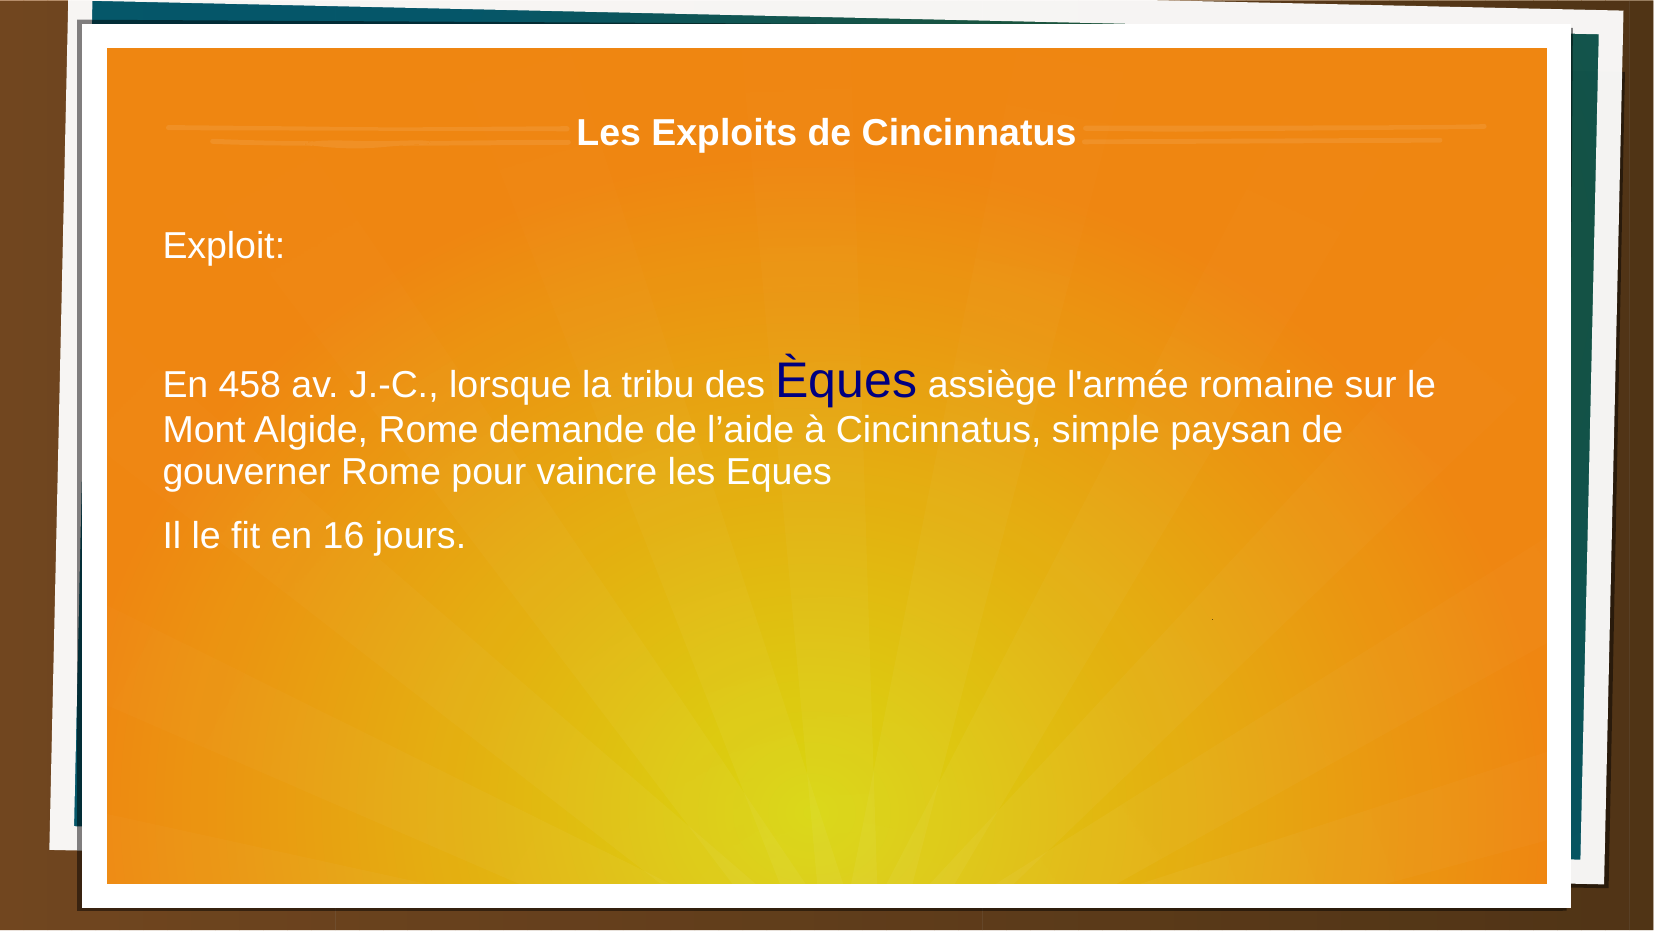

# Les Exploits de Cincinnatus
Exploit:
En 458 av. J.-C., lorsque la tribu des Èques assiège l'armée romaine sur le Mont Algide, Rome demande de l’aide à Cincinnatus, simple paysan de gouverner Rome pour vaincre les Eques
Il le fit en 16 jours.